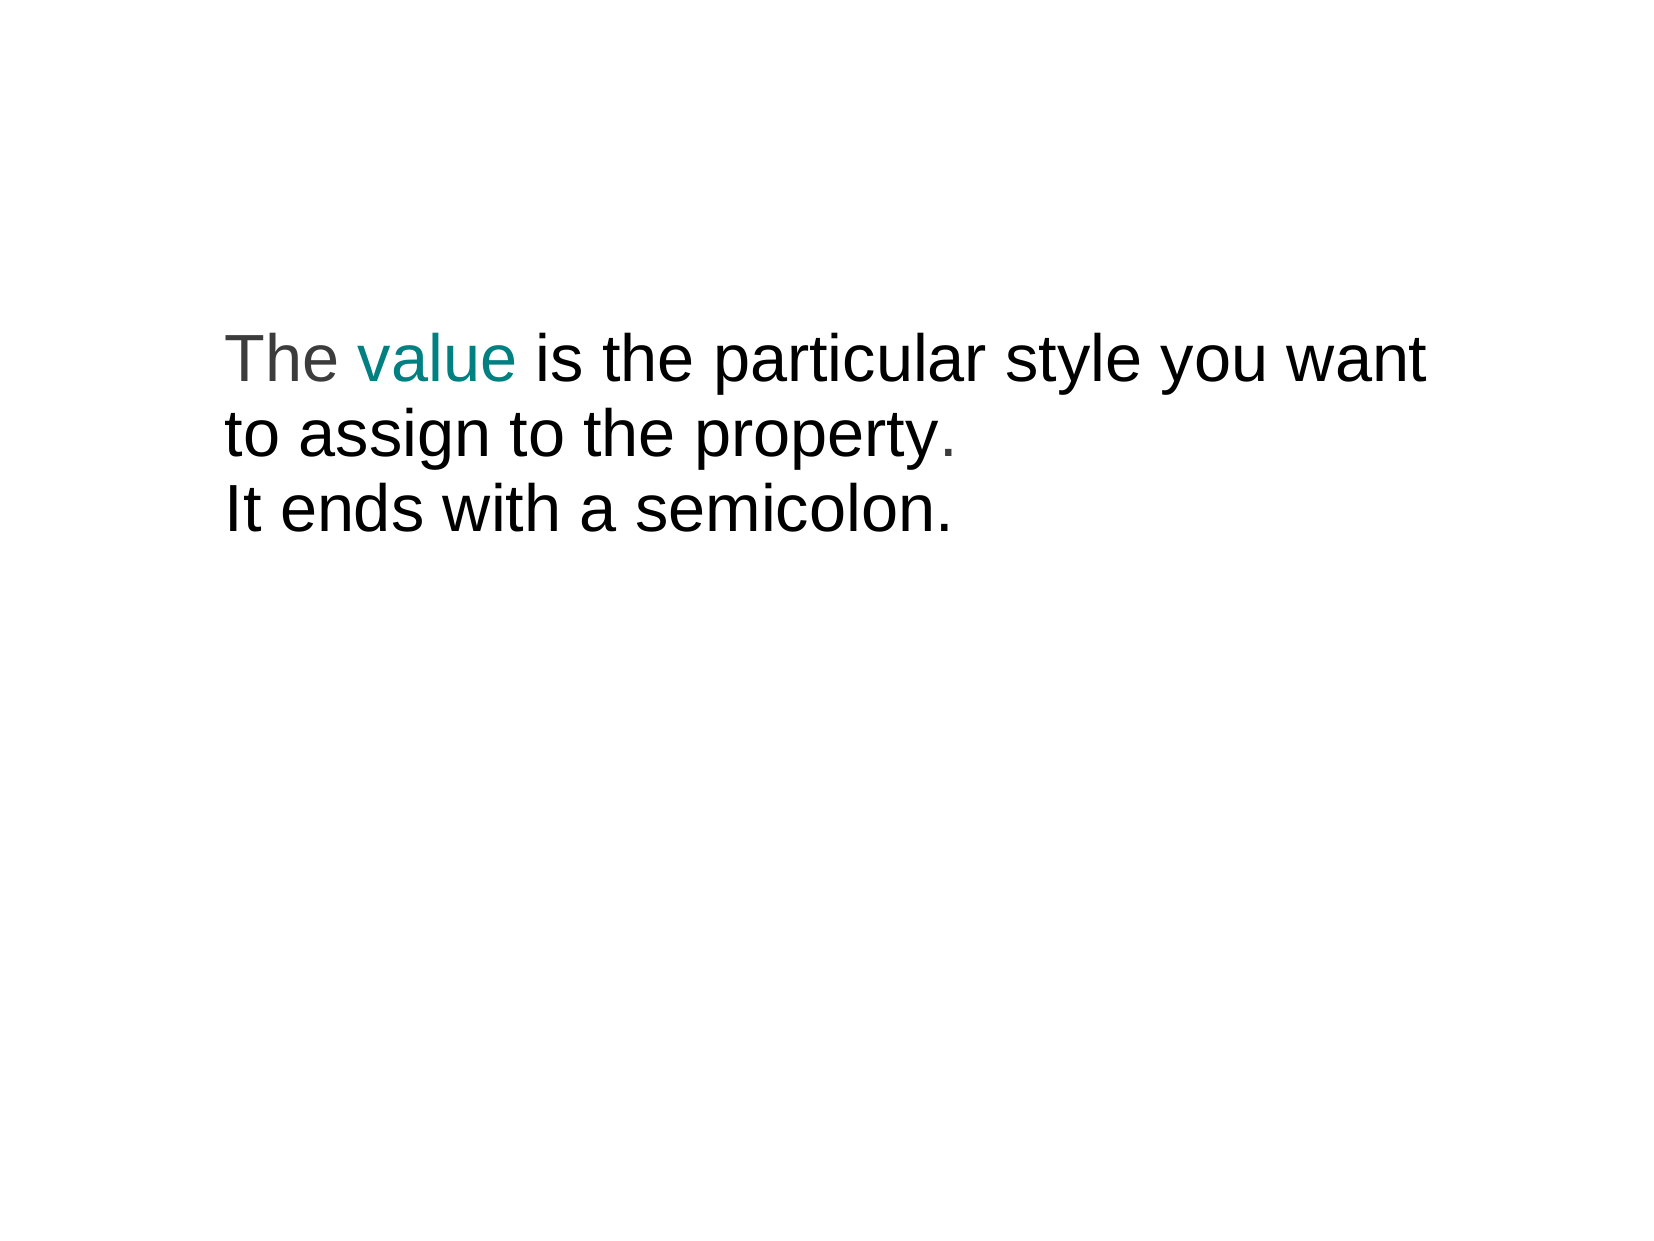

The value is the particular style you want to assign to the property.
It ends with a semicolon.